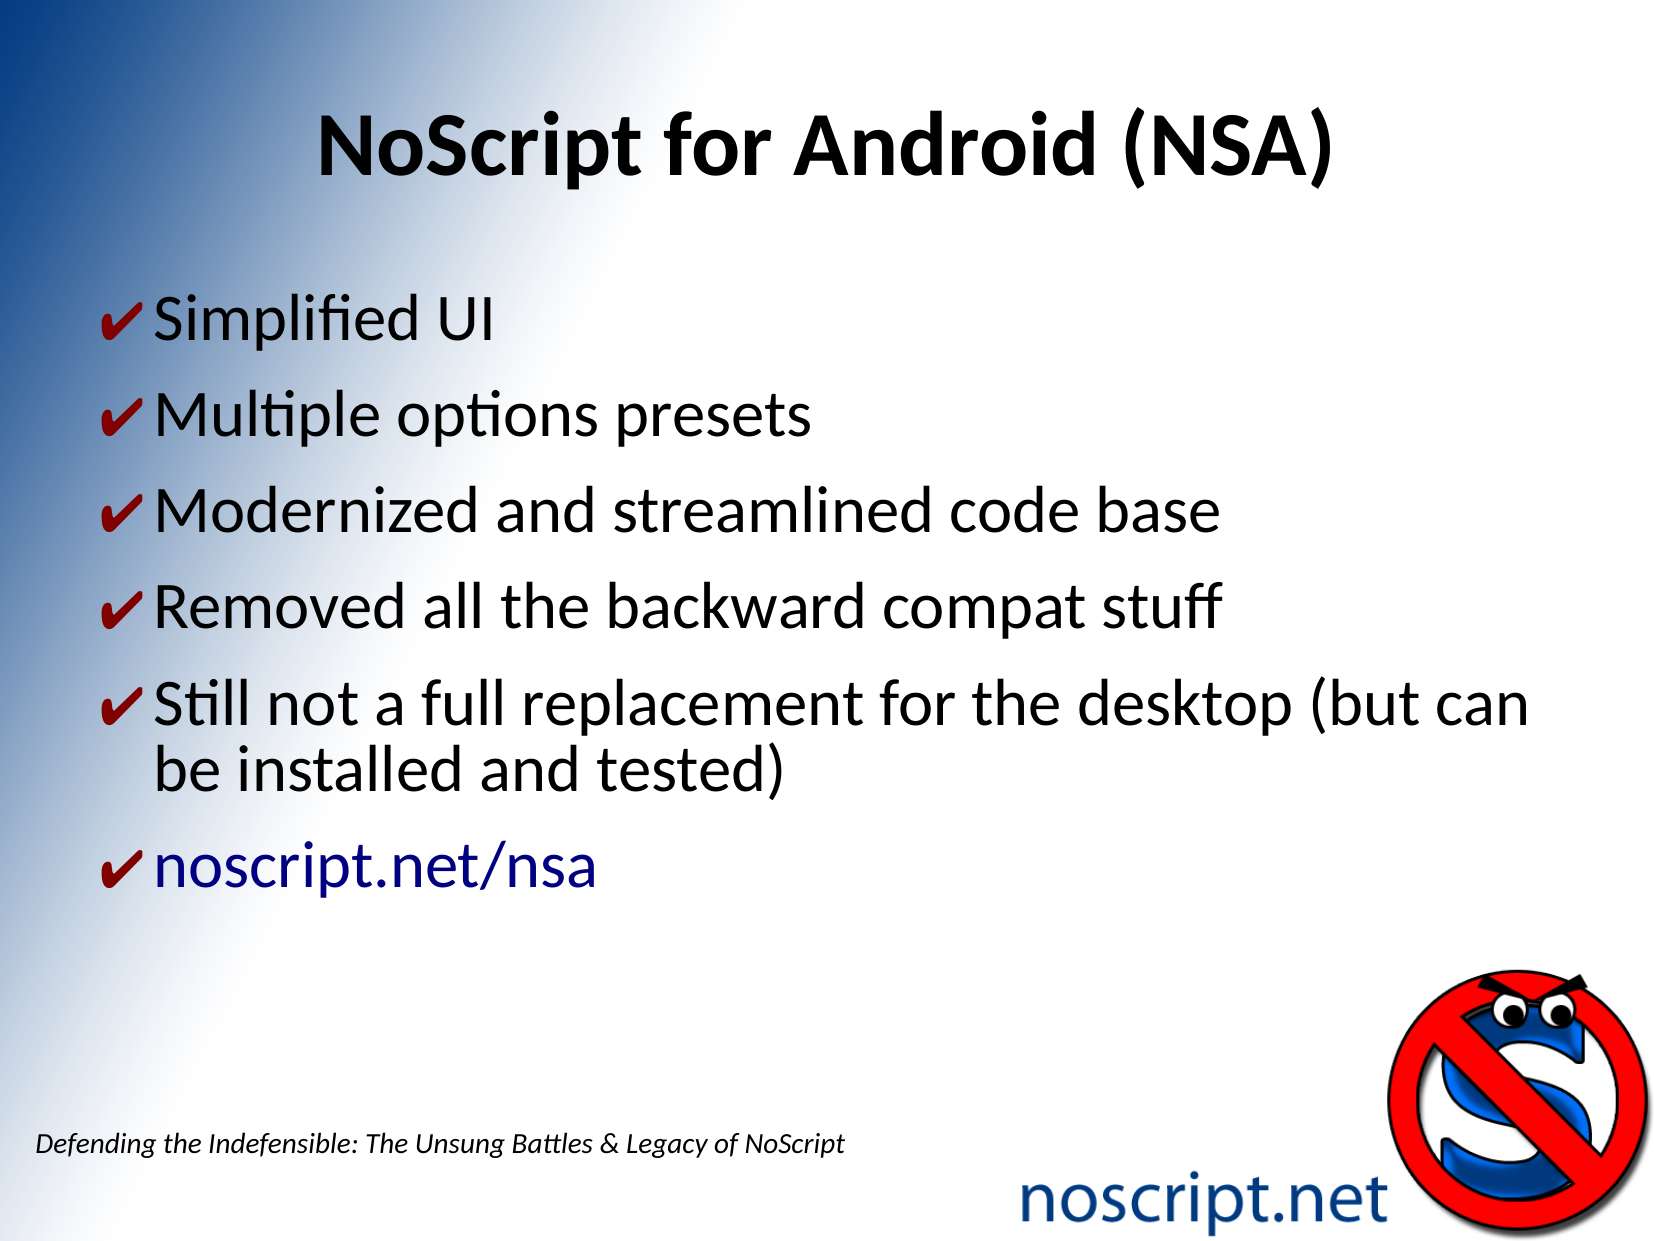

# NoScript for Android (NSA)
Simplified UI
Multiple options presets
Modernized and streamlined code base
Removed all the backward compat stuff
Still not a full replacement for the desktop (but can be installed and tested)
noscript.net/nsa
Defending the Indefensible: The Unsung Battles & Legacy of NoScript